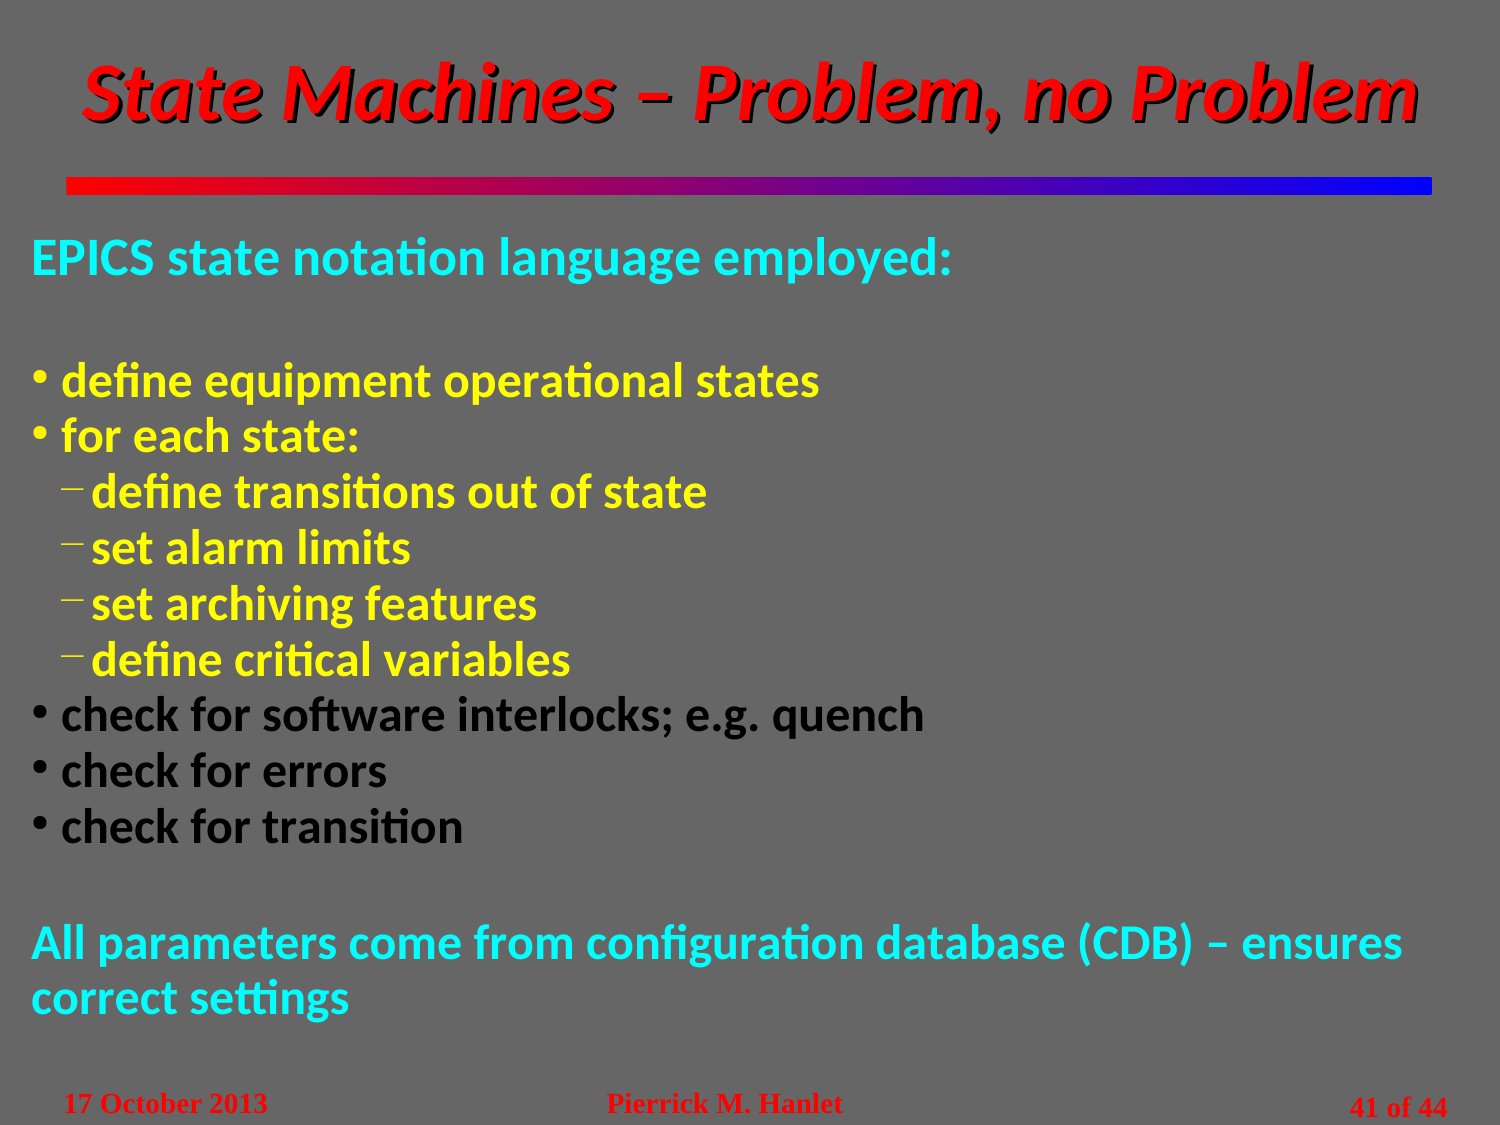

# State Machines – Problem, no Problem
EPICS state notation language employed:
define equipment operational states
for each state:
define transitions out of state
set alarm limits
set archiving features
define critical variables
check for software interlocks; e.g. quench
check for errors
check for transition
All parameters come from configuration database (CDB) – ensures correct settings
41
17 October 2013
Pierrick Hanlet